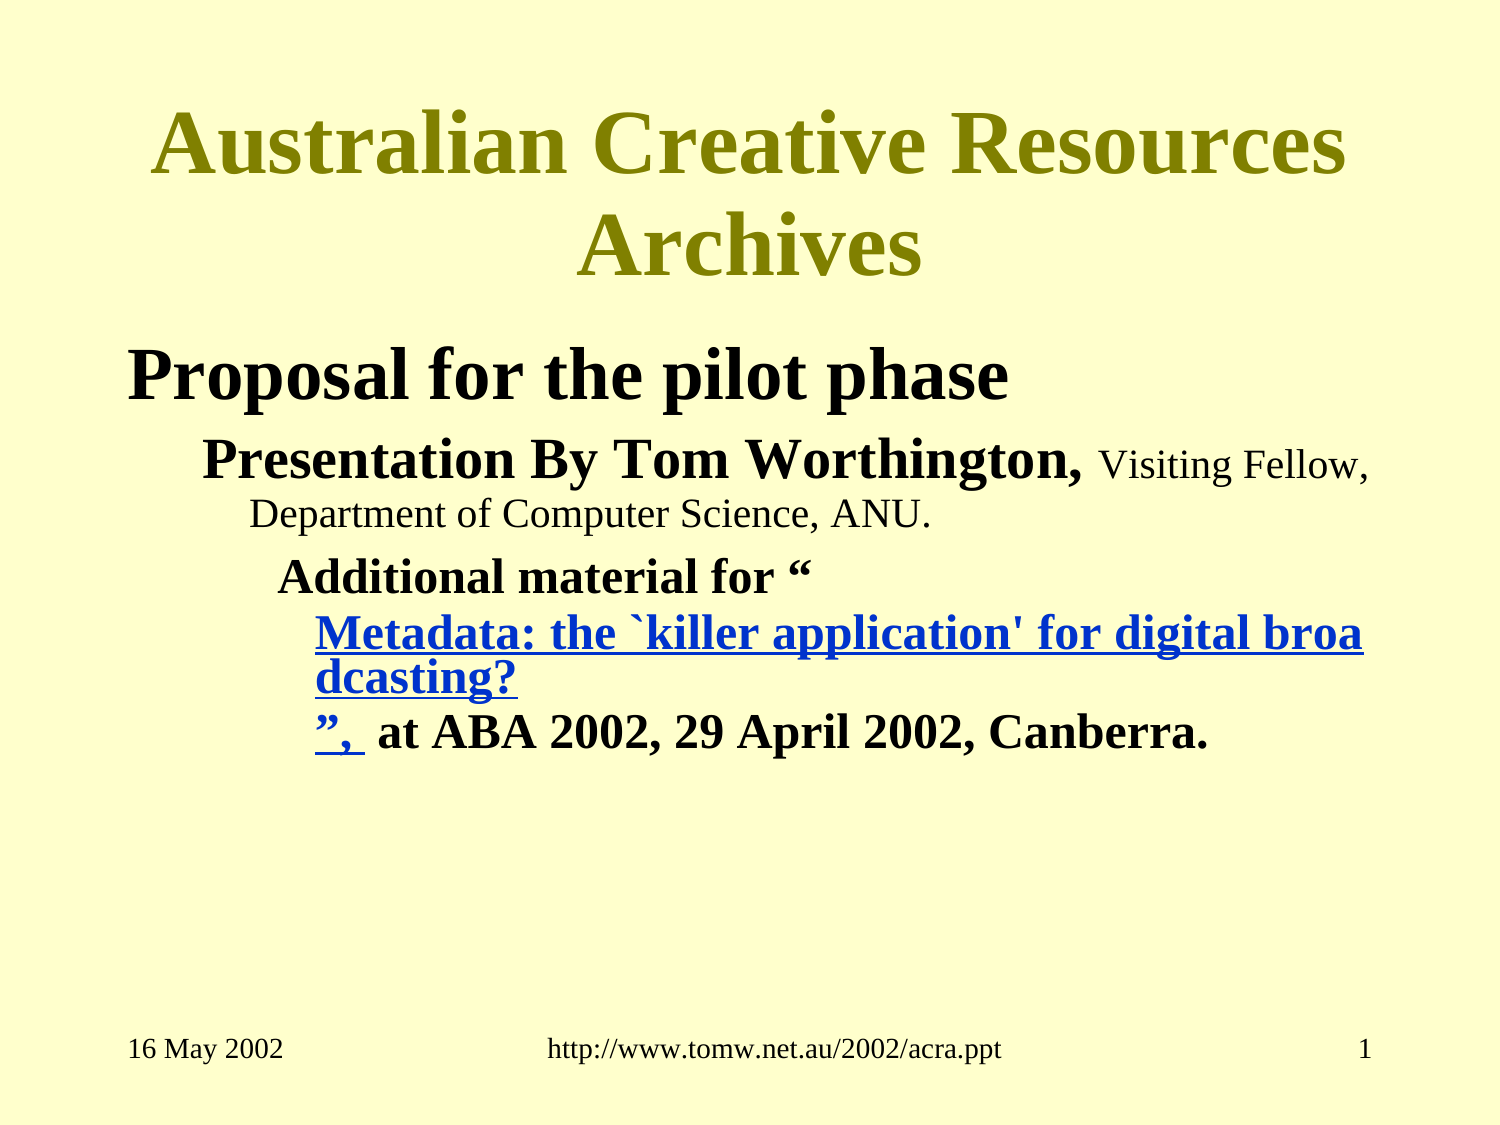

# Australian Creative Resources Archives
Proposal for the pilot phase
Presentation By Tom Worthington, Visiting Fellow, Department of Computer Science, ANU.
Additional material for “Metadata: the `killer application' for digital broadcasting?”, at ABA 2002, 29 April 2002, Canberra.
16 May 2002
http://www.tomw.net.au/2002/acra.ppt
1